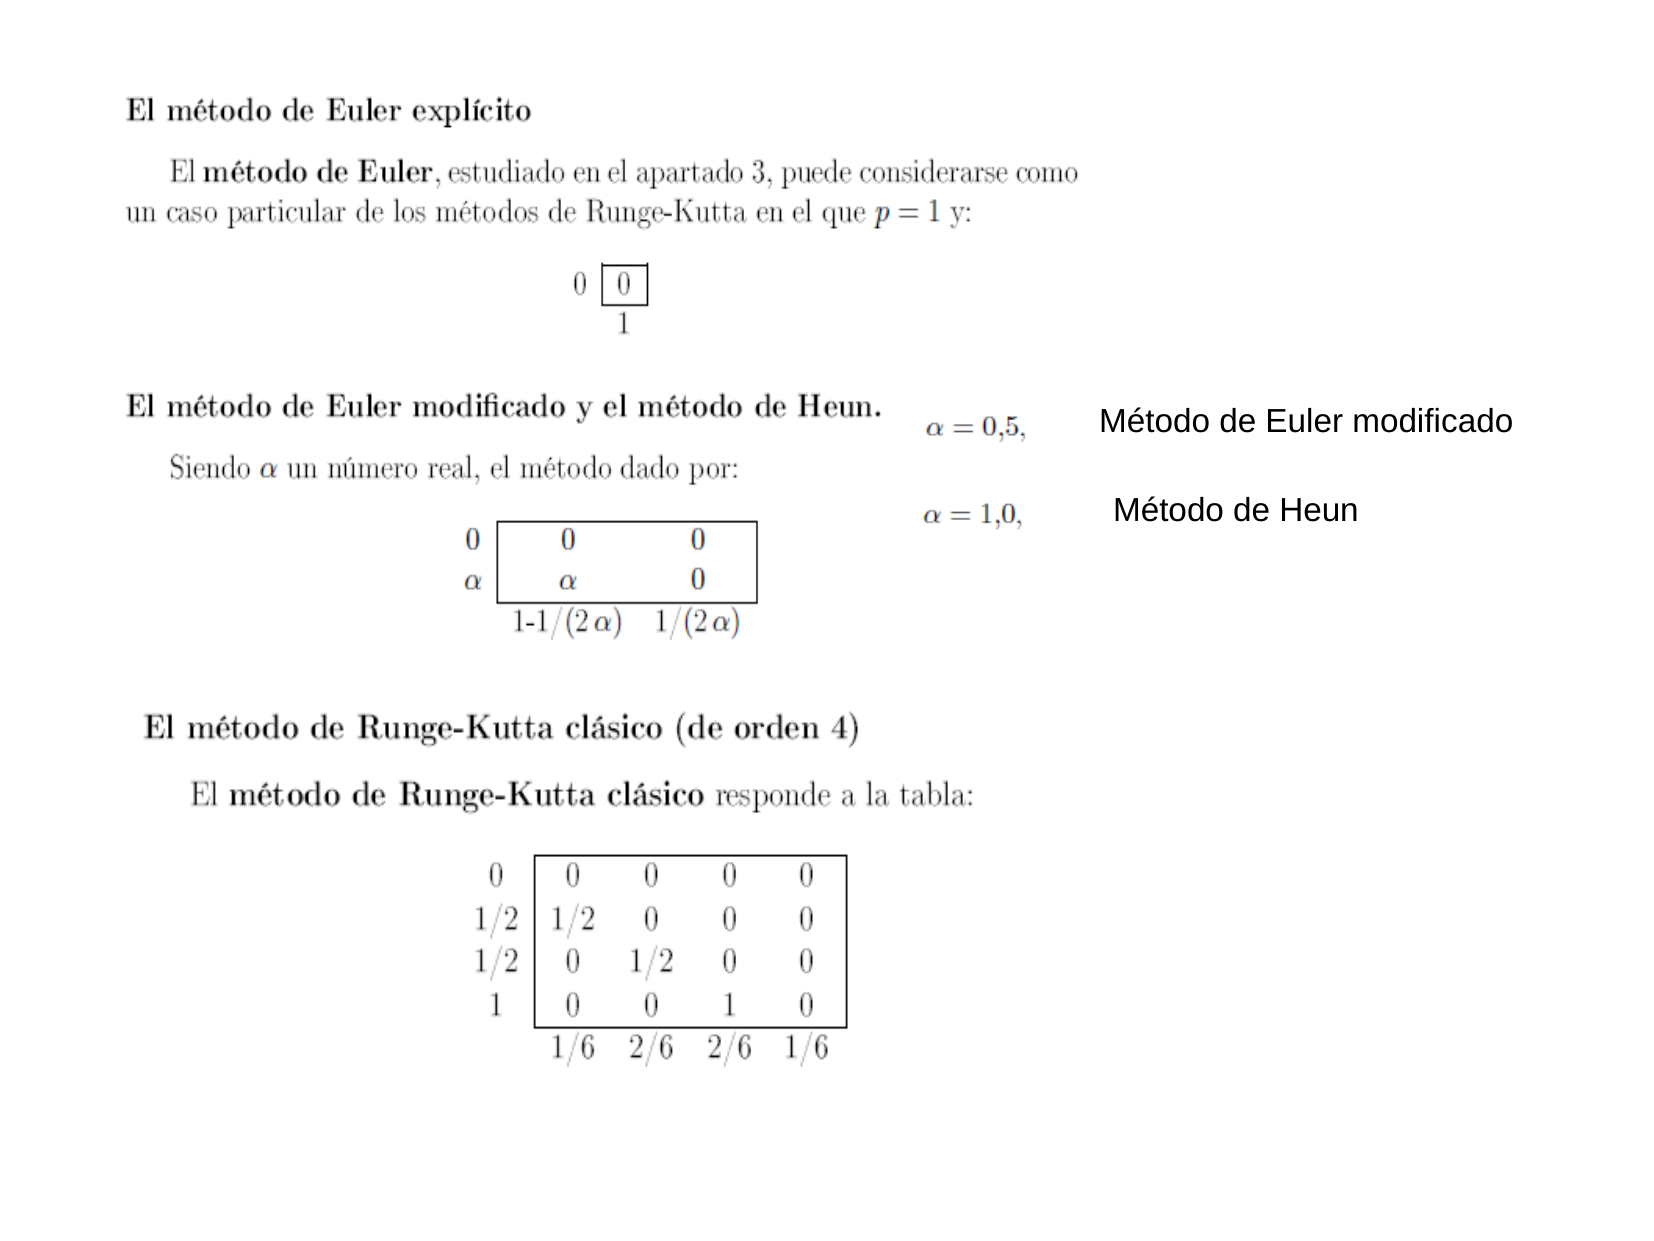

Método de Euler modificado
Método de Heun